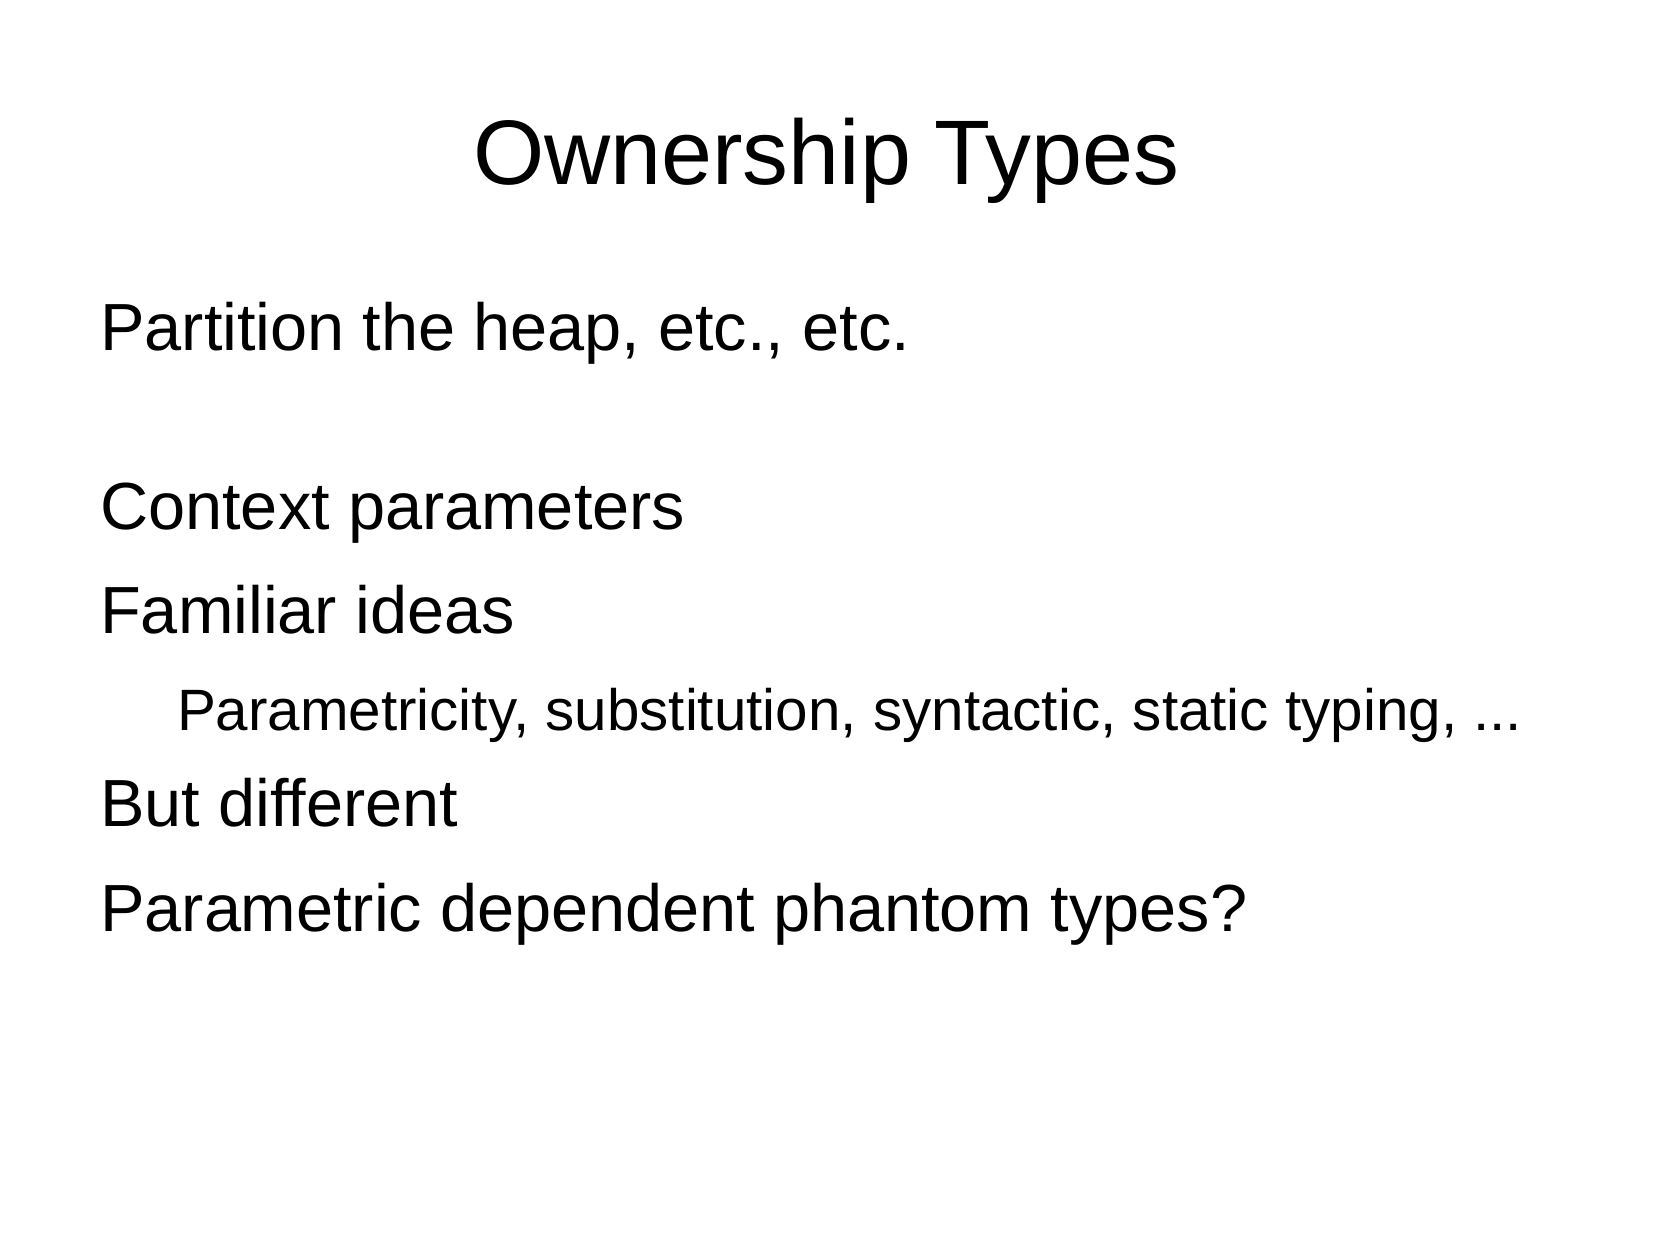

# Ownership Types
Partition the heap, etc., etc.
Context parameters
Familiar ideas
Parametricity, substitution, syntactic, static typing, ...
But different
Parametric dependent phantom types?